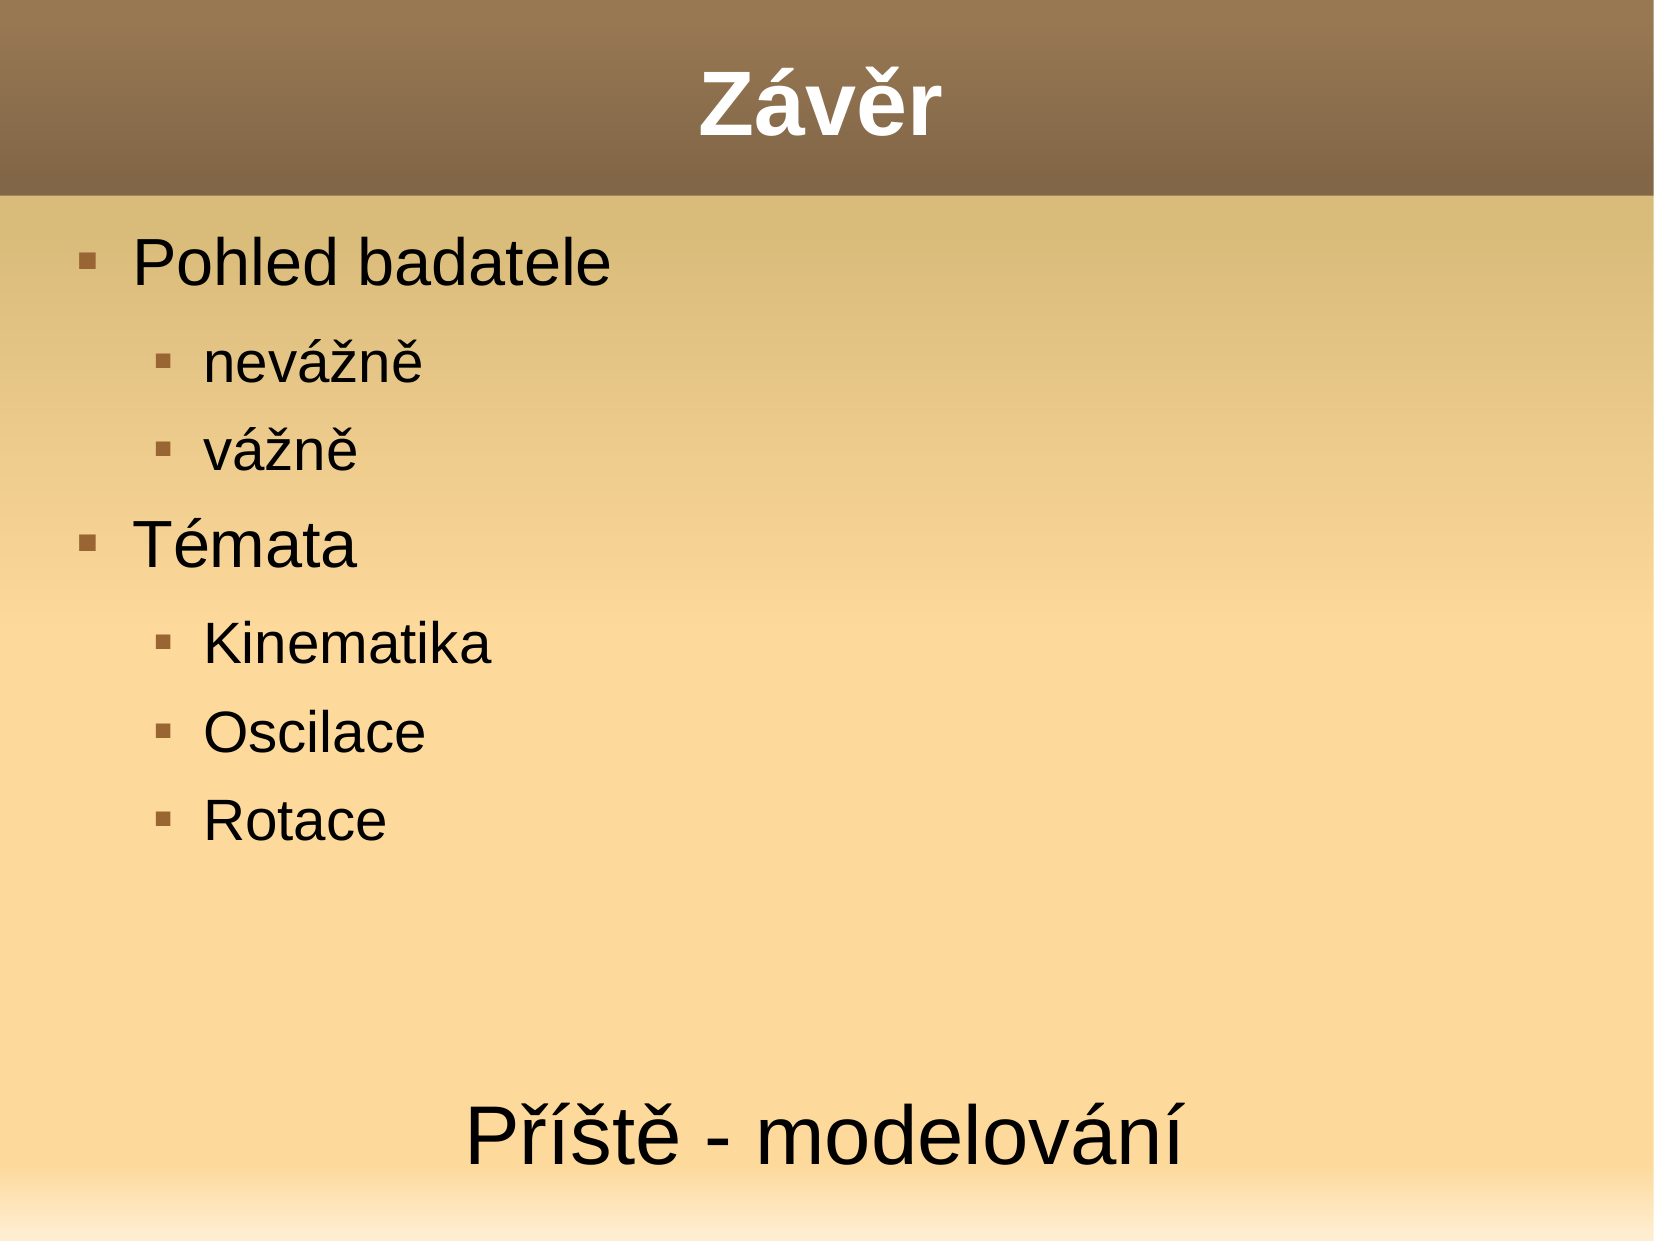

# Závěr
Pohled badatele
nevážně
vážně
Témata
Kinematika
Oscilace
Rotace
Příště - modelování